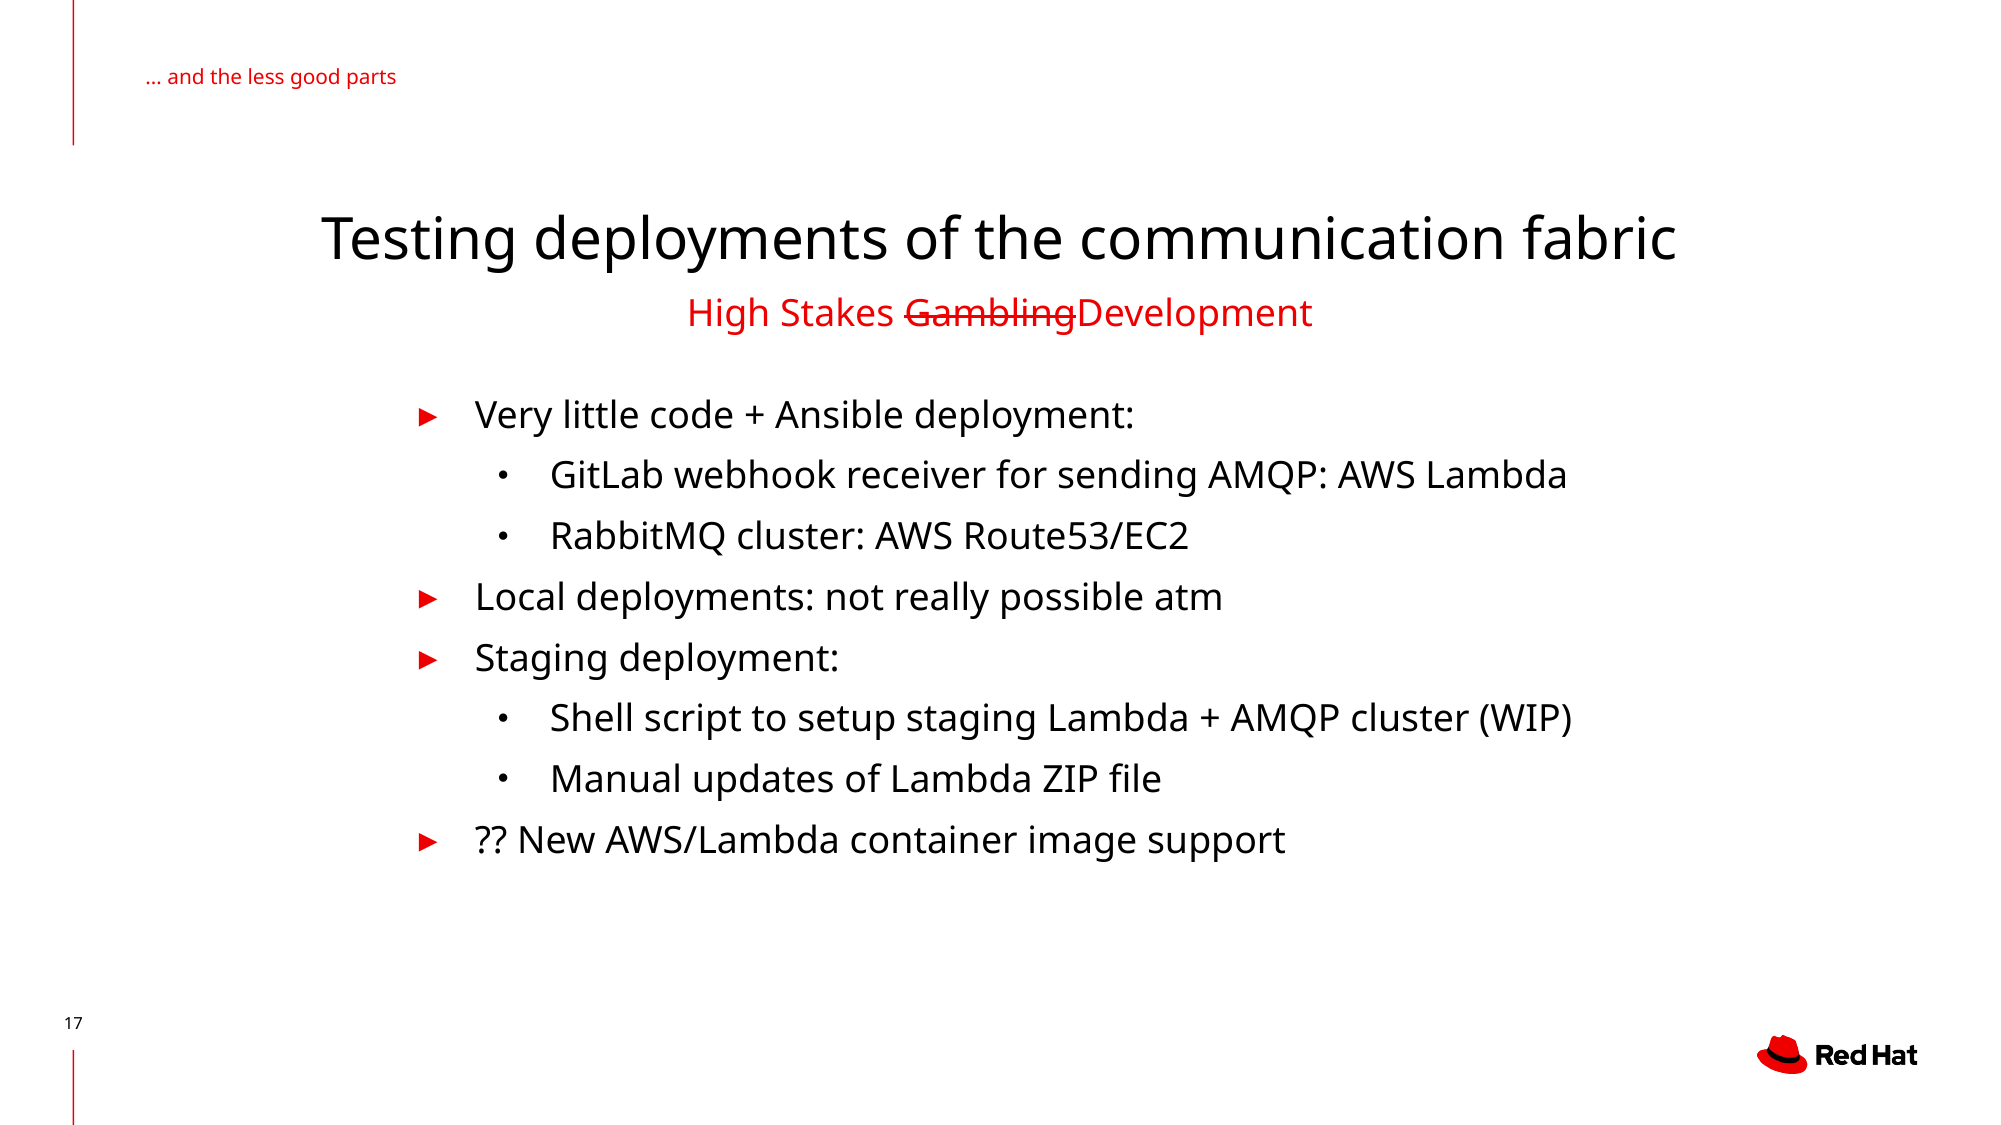

# … and the less good parts
Testing deployments of the communication fabric
High Stakes GamblingDevelopment
Very little code + Ansible deployment:
GitLab webhook receiver for sending AMQP: AWS Lambda
RabbitMQ cluster: AWS Route53/EC2
Local deployments: not really possible atm
Staging deployment:
Shell script to setup staging Lambda + AMQP cluster (WIP)
Manual updates of Lambda ZIP file
?? New AWS/Lambda container image support